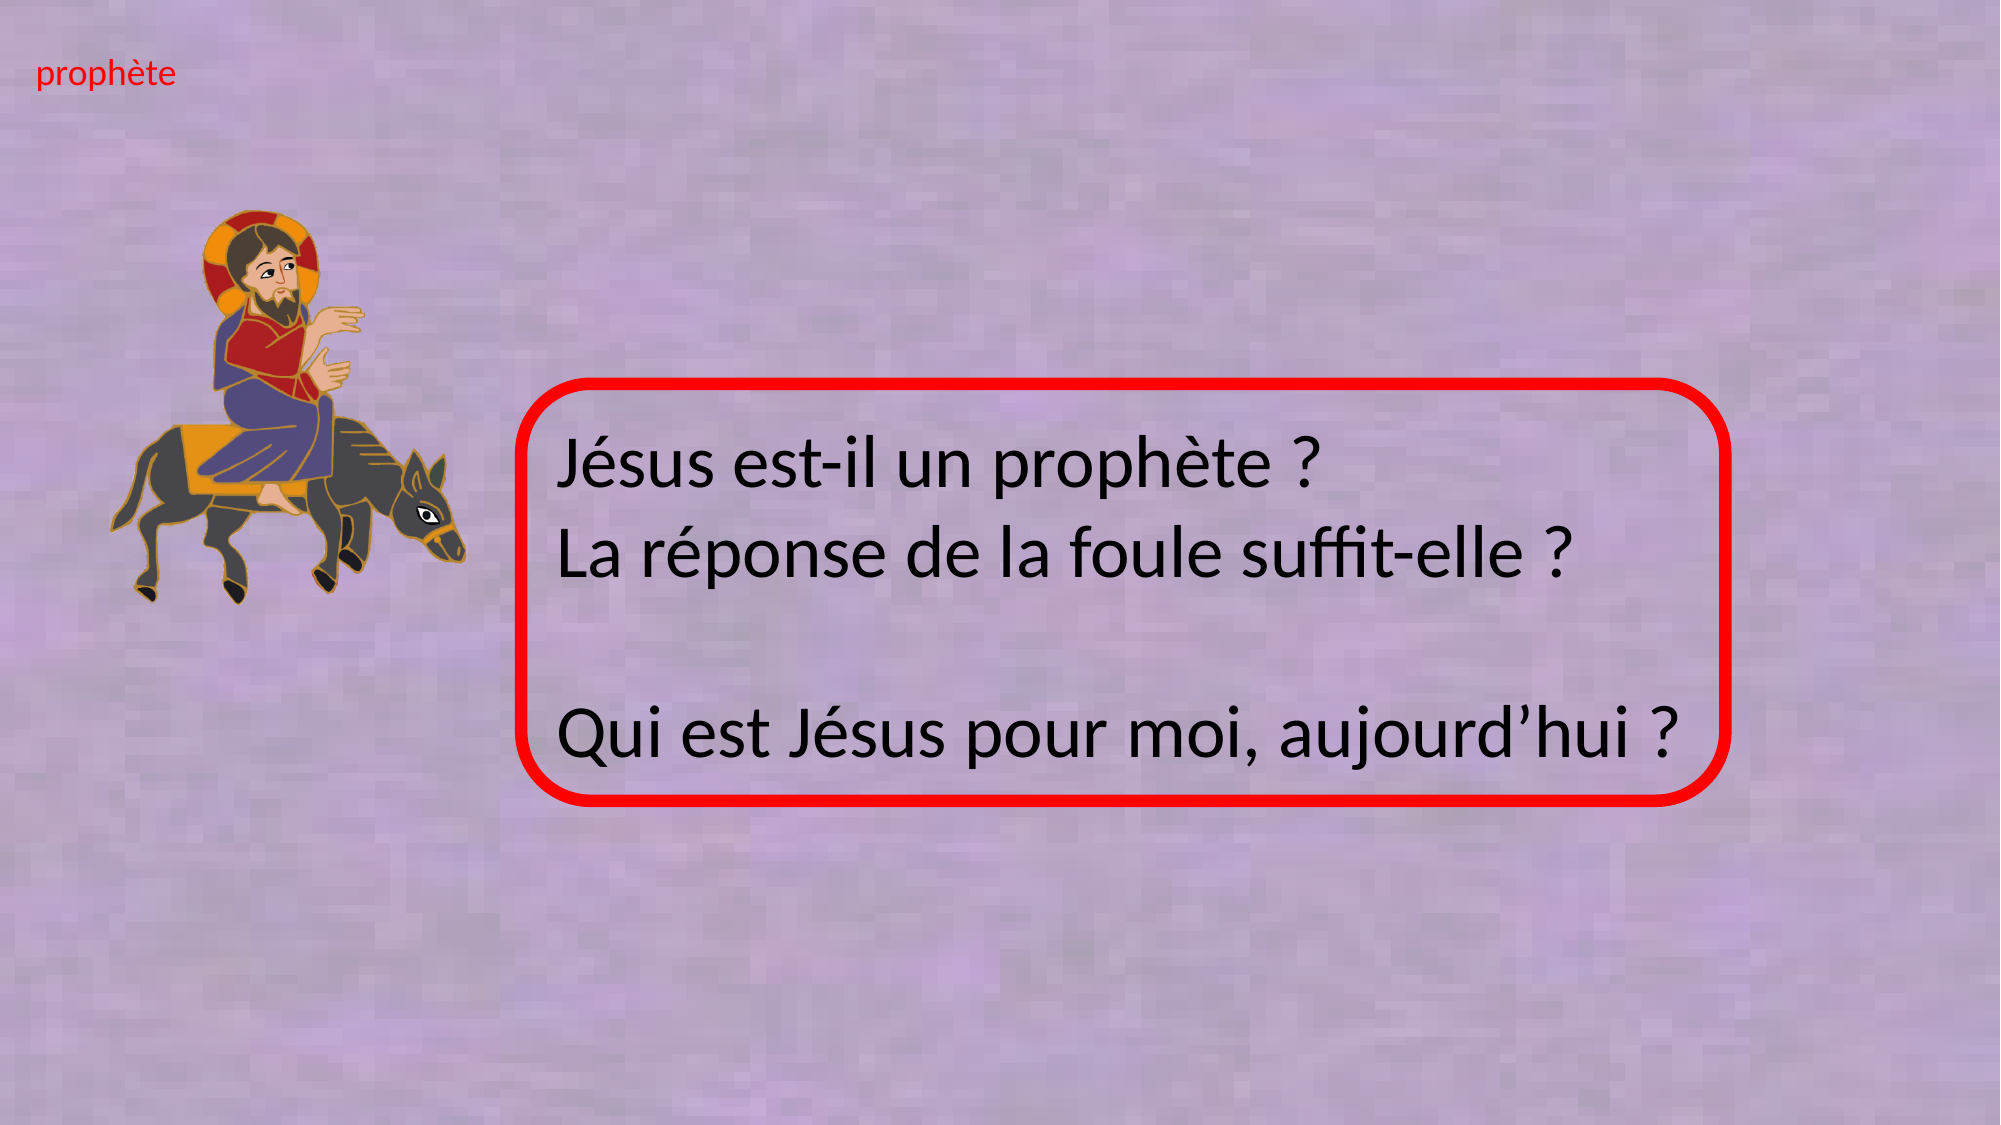

prophète
Jésus est-il un prophète ?
La réponse de la foule suffit-elle ?
Qui est Jésus pour moi, aujourd’hui ?